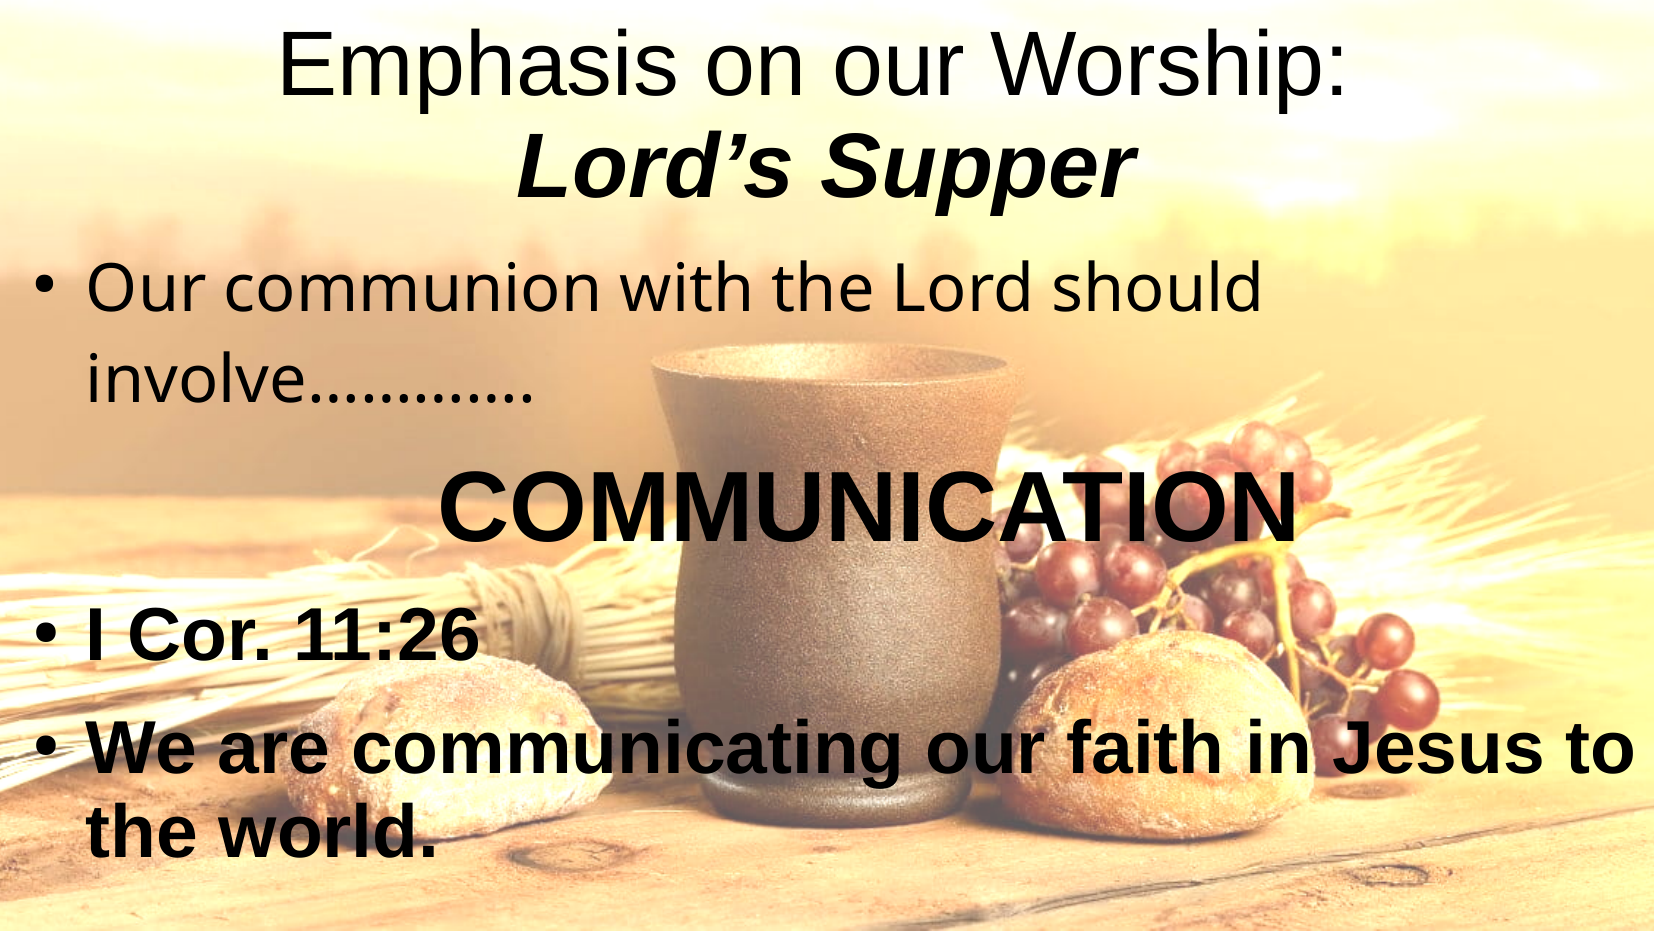

# Emphasis on our Worship: Lord’s Supper
Our communion with the Lord should involve………….
COMMUNICATION
I Cor. 11:26
We are communicating our faith in Jesus to the world.